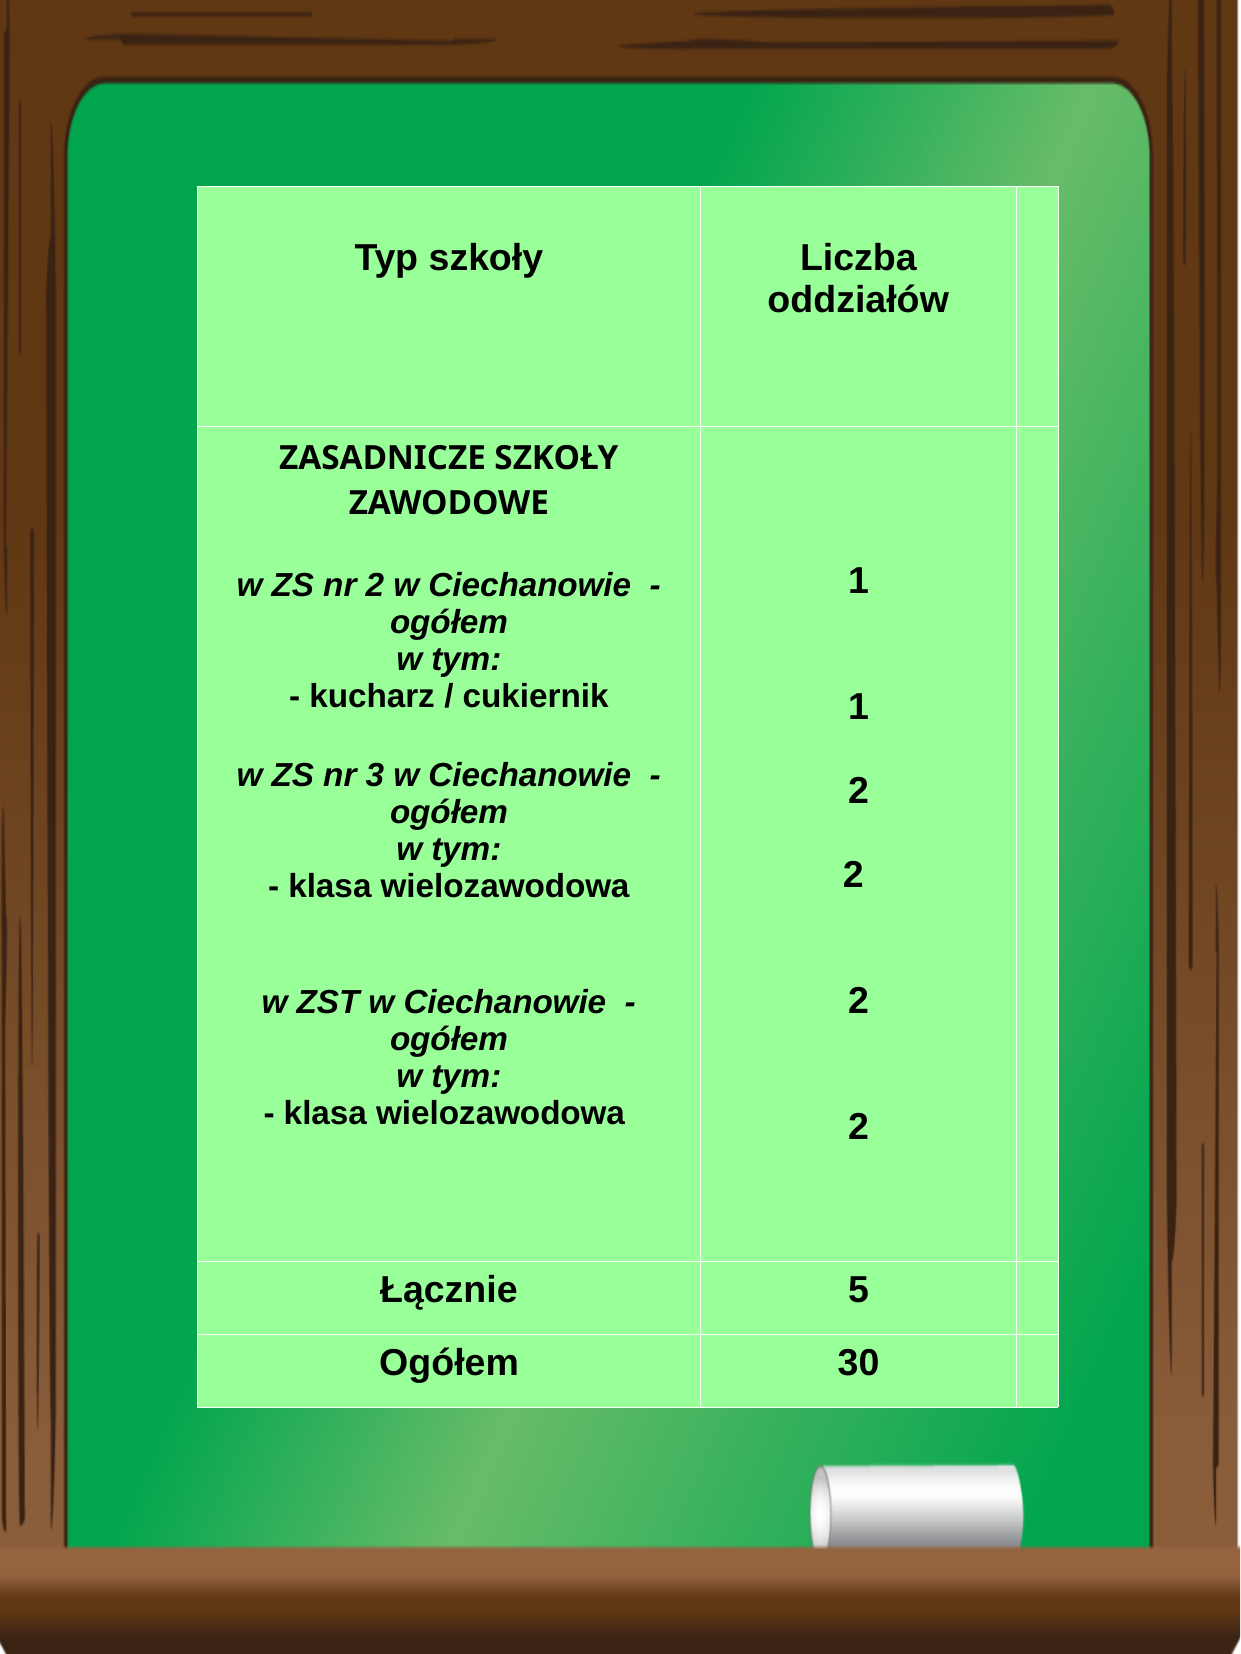

| Typ szkoły | Liczba oddziałów | |
| --- | --- | --- |
| ZASADNICZE SZKOŁY ZAWODOWE w ZS nr 2 w Ciechanowie - ogółem w tym: - kucharz / cukiernik w ZS nr 3 w Ciechanowie - ogółem w tym: - klasa wielozawodowa w ZST w Ciechanowie - ogółem w tym: - klasa wielozawodowa | 1 1 2 2 2 2 | |
| Łącznie | 5 | |
| Ogółem | 30 | |